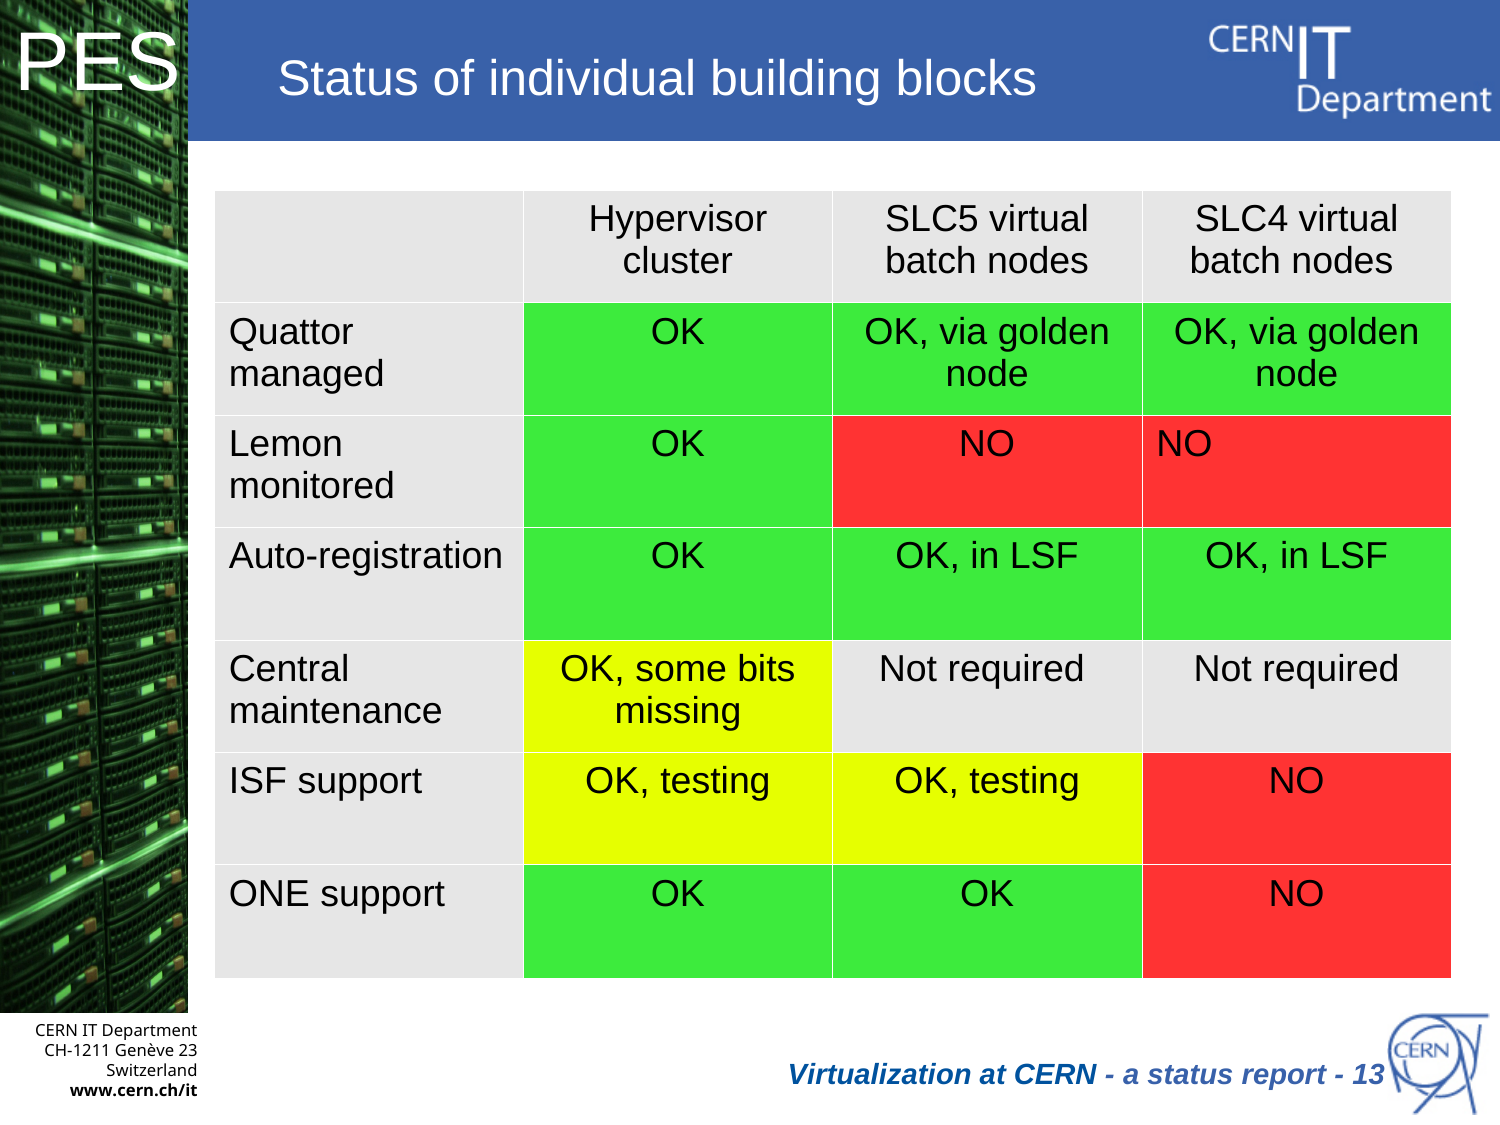

Status of individual building blocks
| | Hypervisor cluster | SLC5 virtual batch nodes | SLC4 virtual batch nodes |
| --- | --- | --- | --- |
| Quattor managed | OK | OK, via golden node | OK, via golden node |
| Lemon monitored | OK | NO | NO |
| Auto-registration | OK | OK, in LSF | OK, in LSF |
| Central maintenance | OK, some bits missing | Not required | Not required |
| ISF support | OK, testing | OK, testing | NO |
| ONE support | OK | OK | NO |
Batch virtualization project at CERN